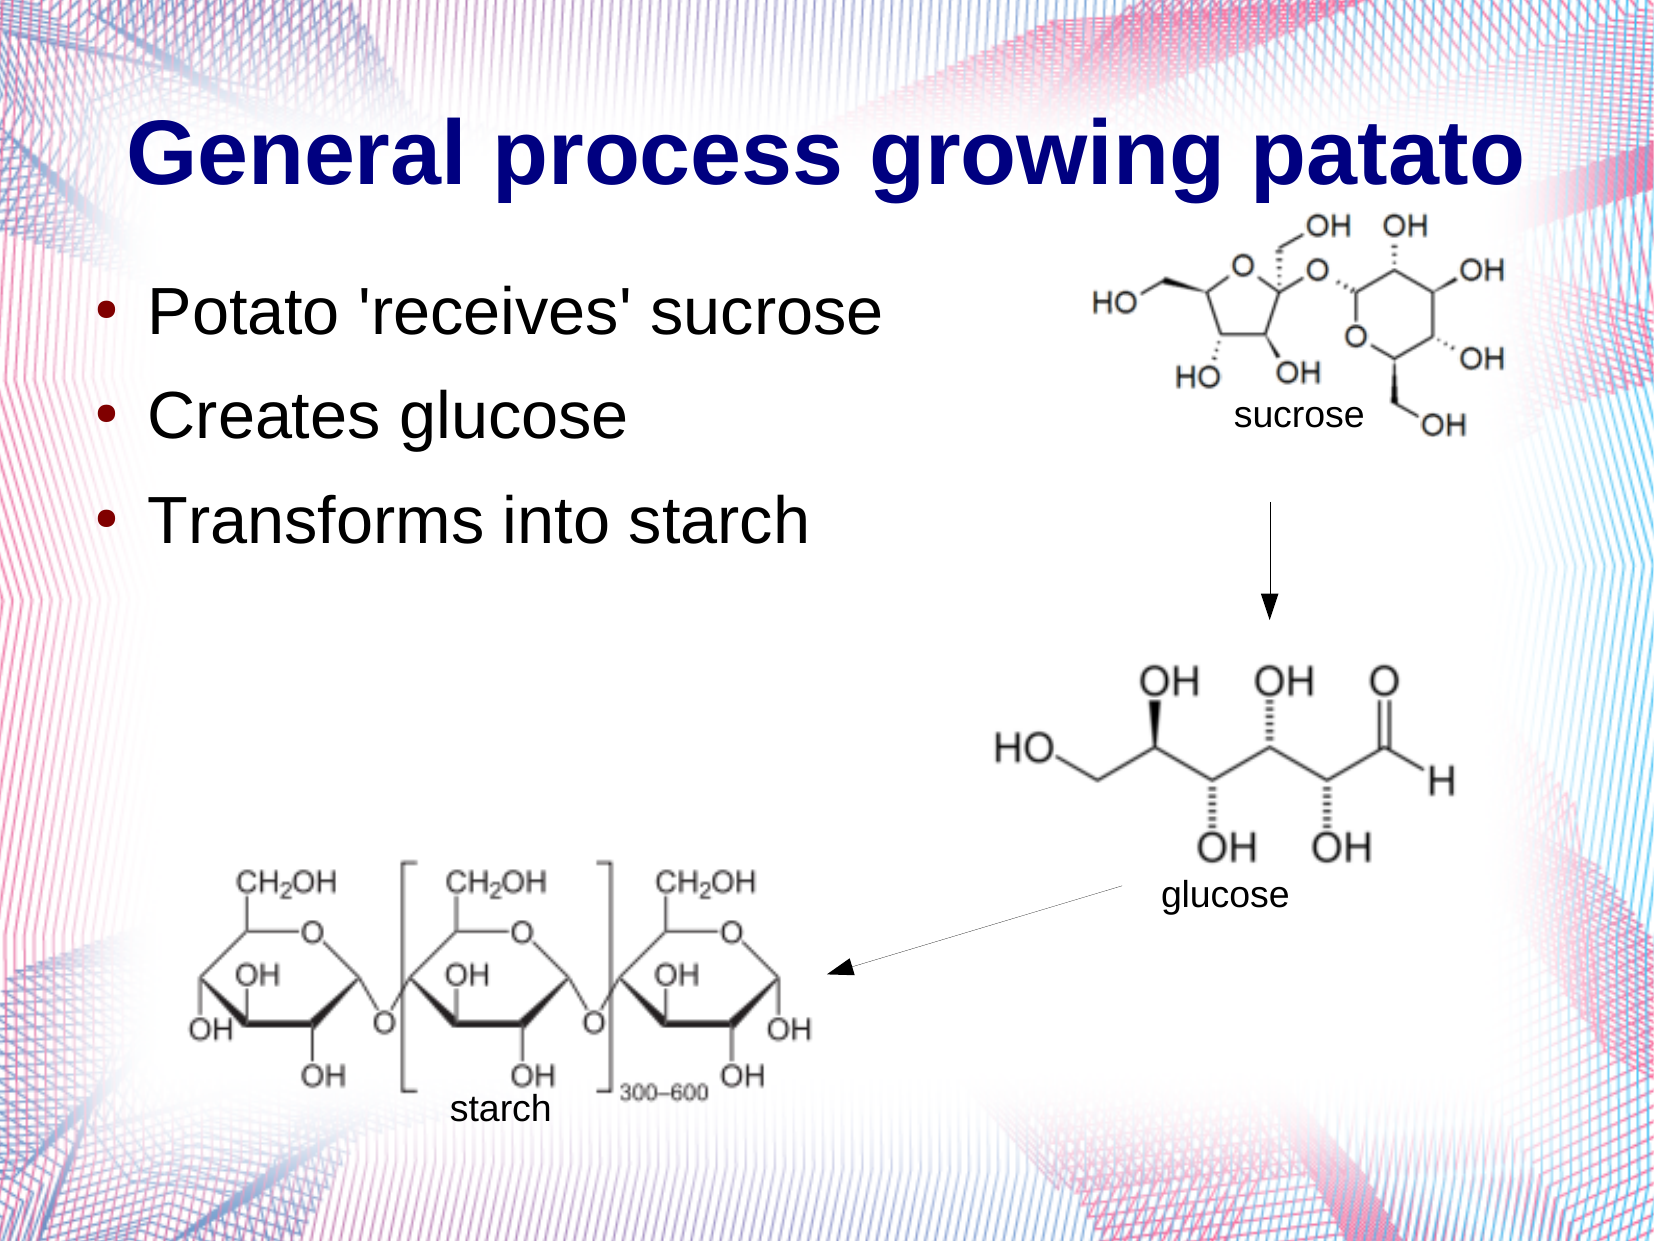

# General process growing patato
sucrose
Potato 'receives' sucrose
Creates glucose
Transforms into starch
glucose
starch